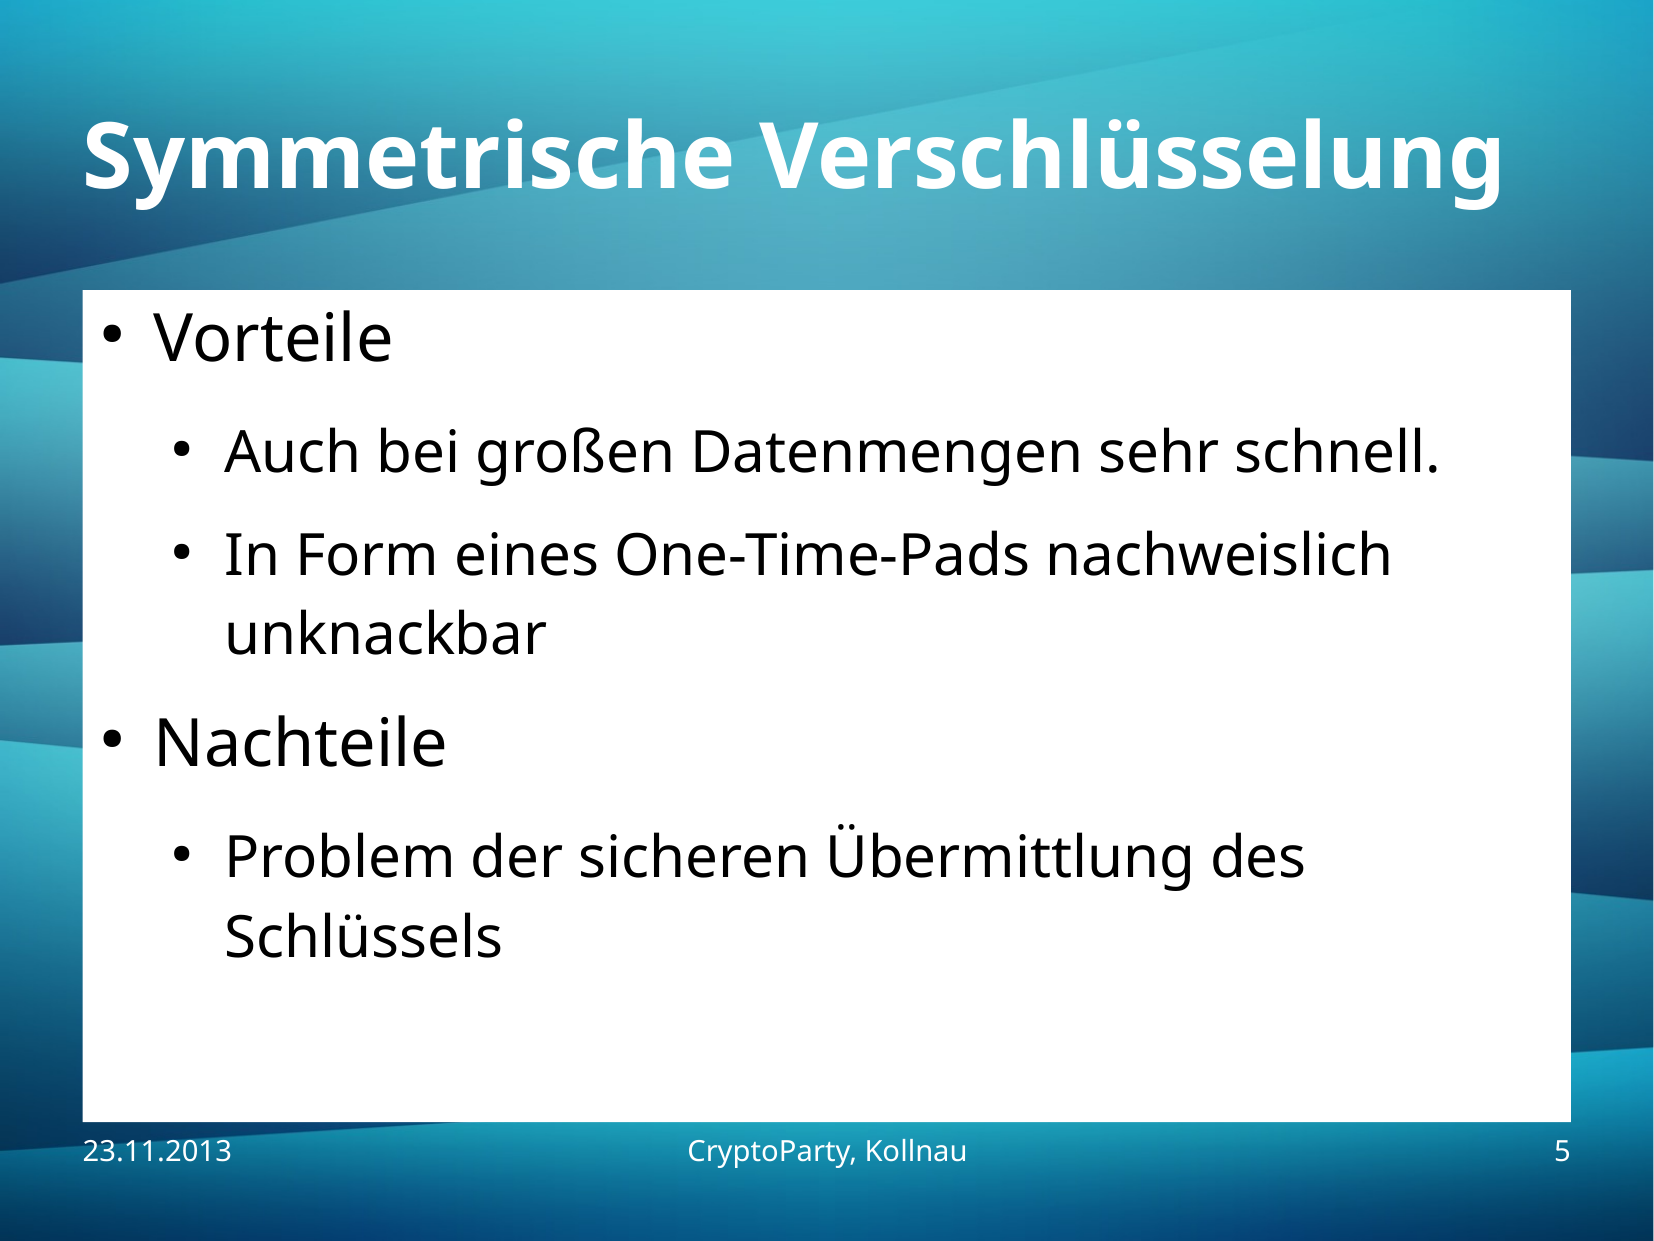

# Symmetrische Verschlüsselung
Vorteile
Auch bei großen Datenmengen sehr schnell.
In Form eines One-Time-Pads nachweislich unknackbar
Nachteile
Problem der sicheren Übermittlung des Schlüssels
23.11.2013
CryptoParty, Kollnau
5